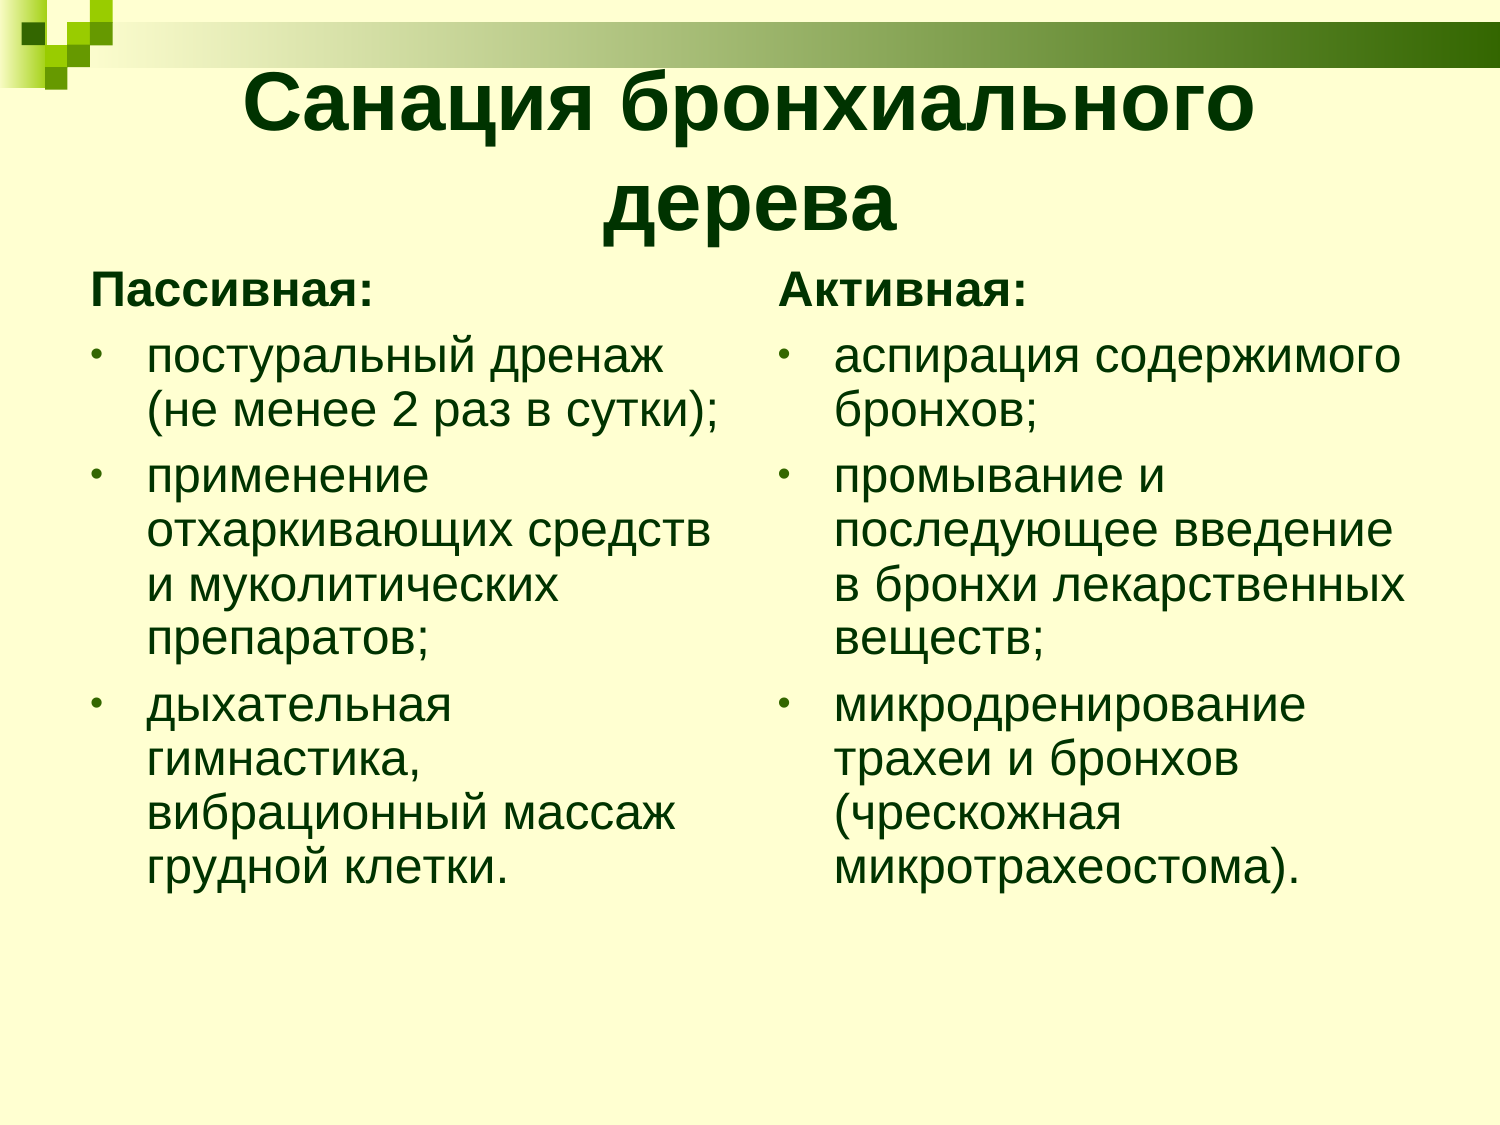

# Санация бронхиального дерева
Пассивная:
постуральный дренаж (не менее 2 раз в сутки);
применение отхаркивающих средств и муколитических препаратов;
дыхательная гимнастика, вибрационный массаж грудной клетки.
Активная:
аспирация содержимого бронхов;
промывание и последующее введение в бронхи лекарственных веществ;
микродренирование трахеи и бронхов (чрескожная микротрахеостома).